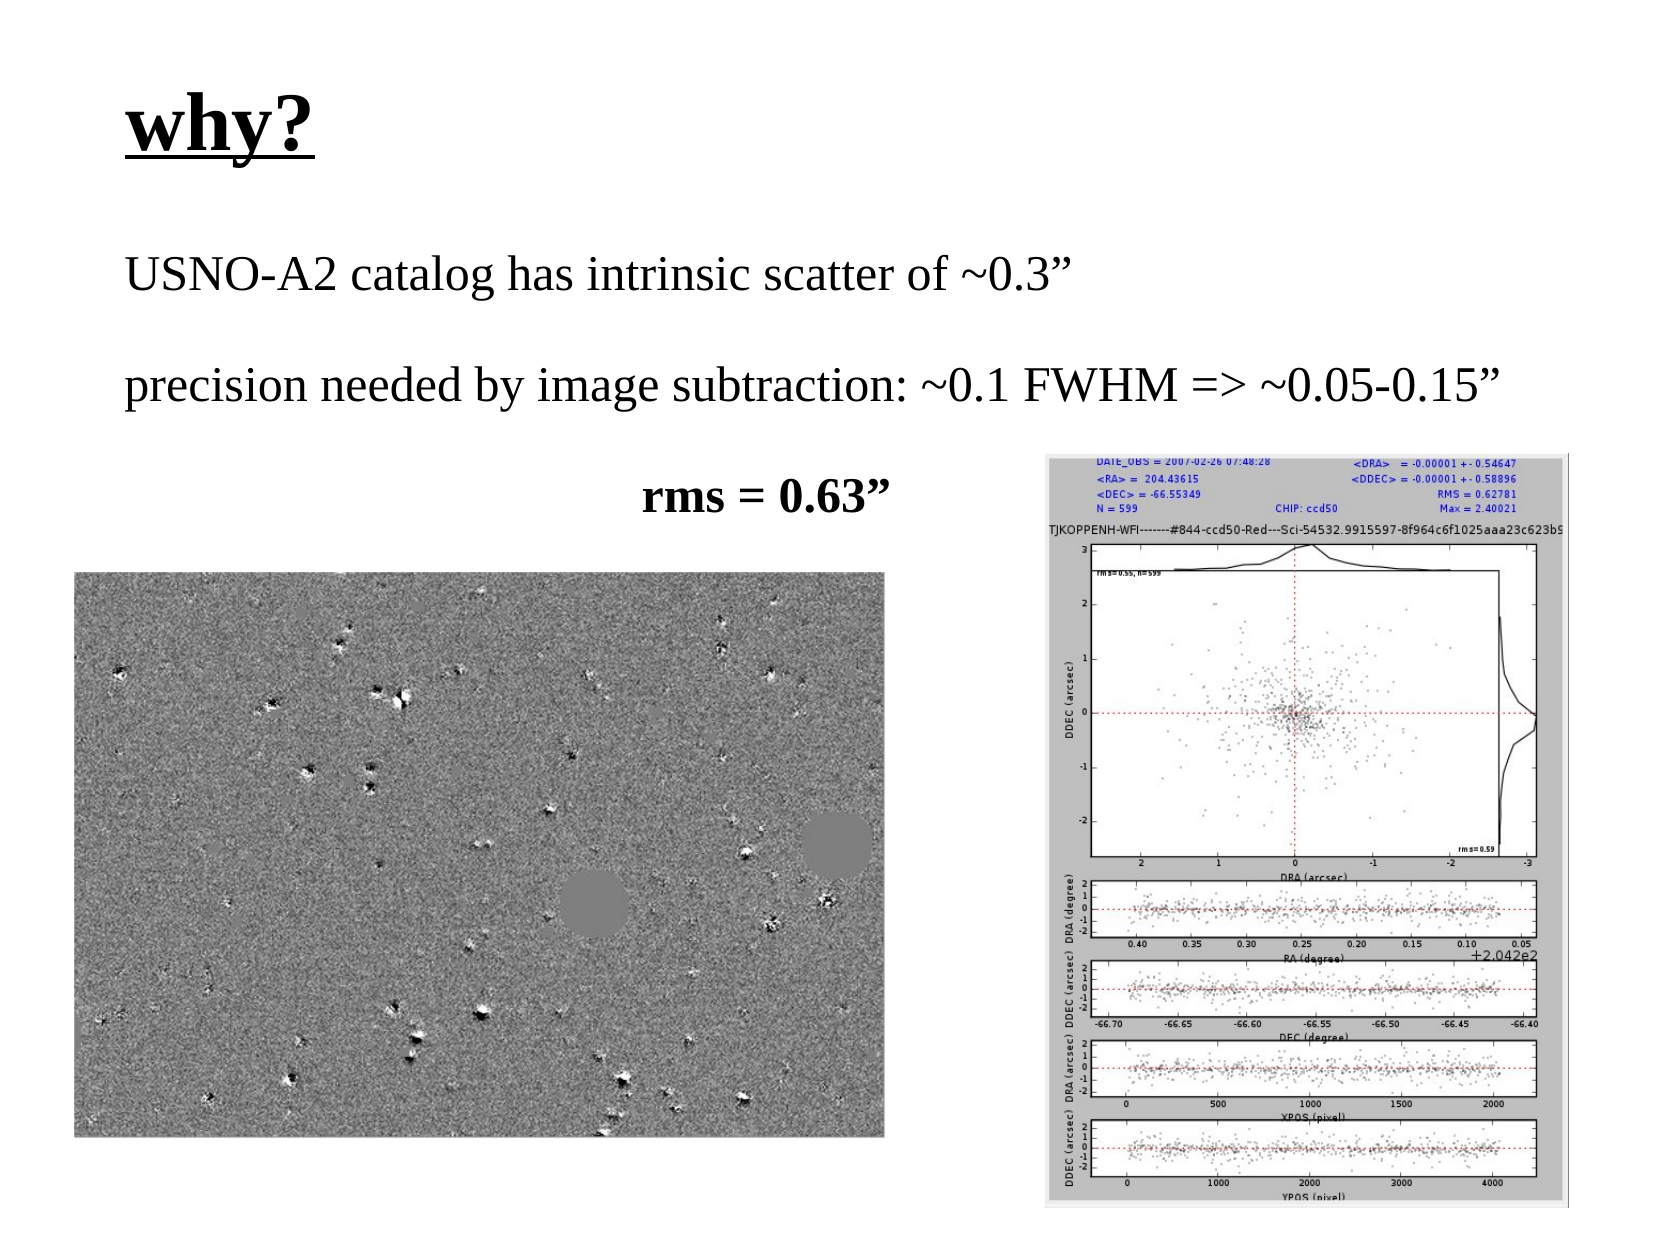

why?
USNO-A2 catalog has intrinsic scatter of ~0.3”
precision needed by image subtraction: ~0.1 FWHM => ~0.05-0.15”
rms = 0.63”